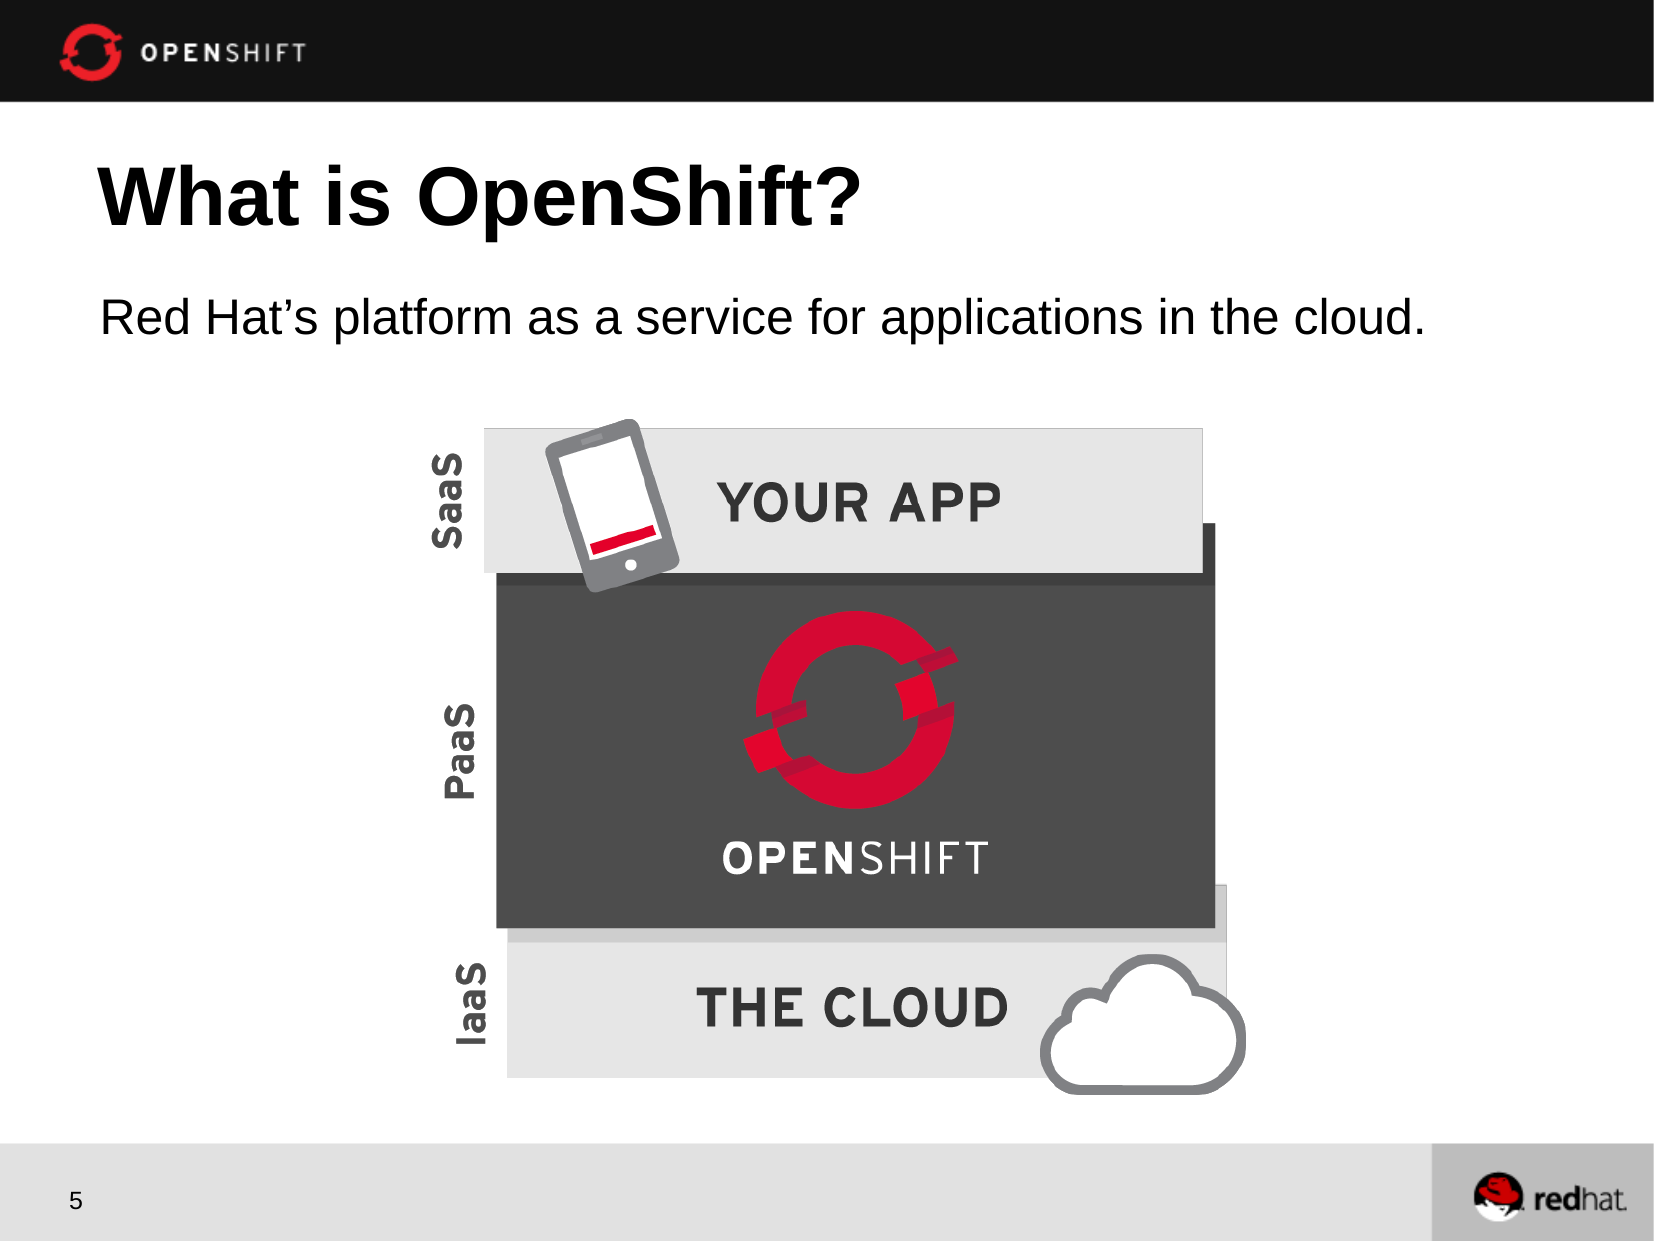

What is OpenShift?
Red Hat’s platform as a service for applications in the cloud.